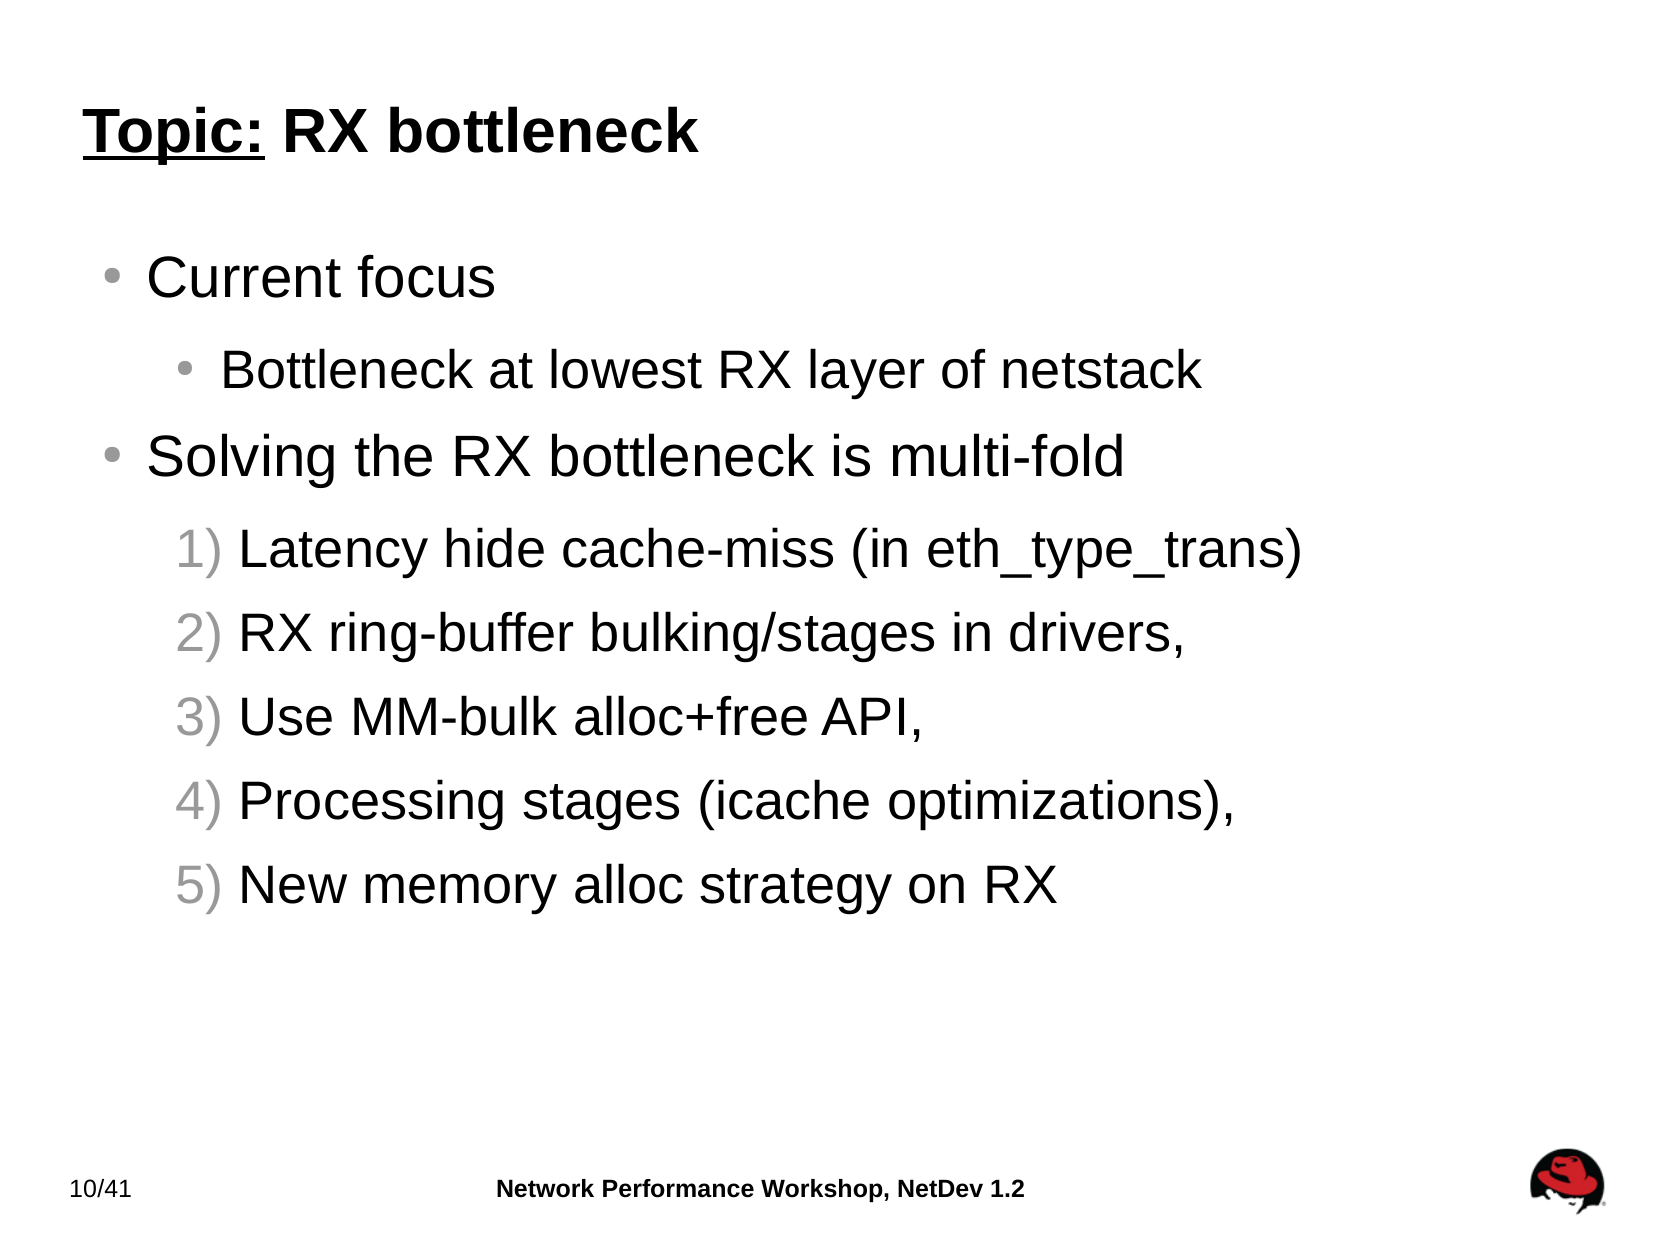

# Topic: RX bottleneck
Current focus
Bottleneck at lowest RX layer of netstack
Solving the RX bottleneck is multi-fold
 Latency hide cache-miss (in eth_type_trans)
 RX ring-buffer bulking/stages in drivers,
 Use MM-bulk alloc+free API,
 Processing stages (icache optimizations),
 New memory alloc strategy on RX